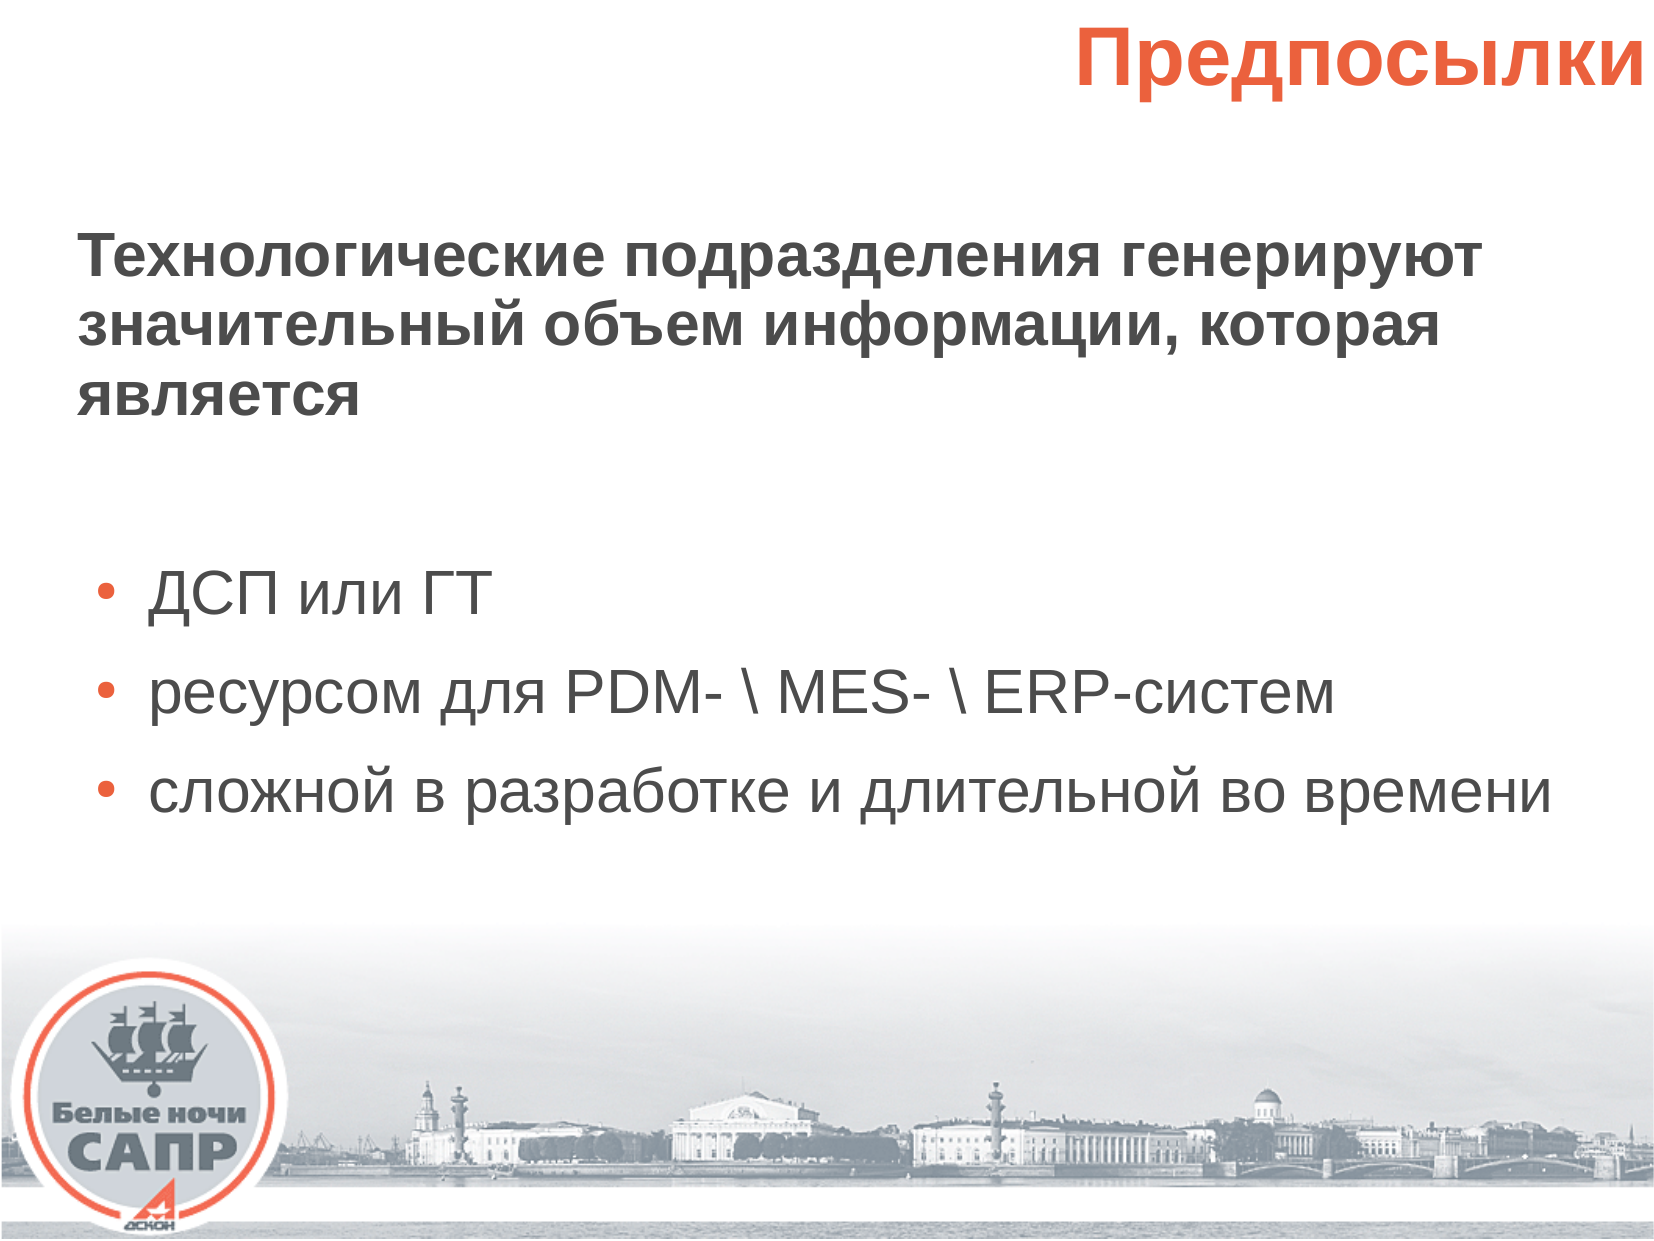

# Предпосылки
Технологические подразделения генерируют значительный объем информации, которая является
ДСП или ГТ
ресурсом для PDM- \ MES- \ ERP-систем
сложной в разработке и длительной во времени